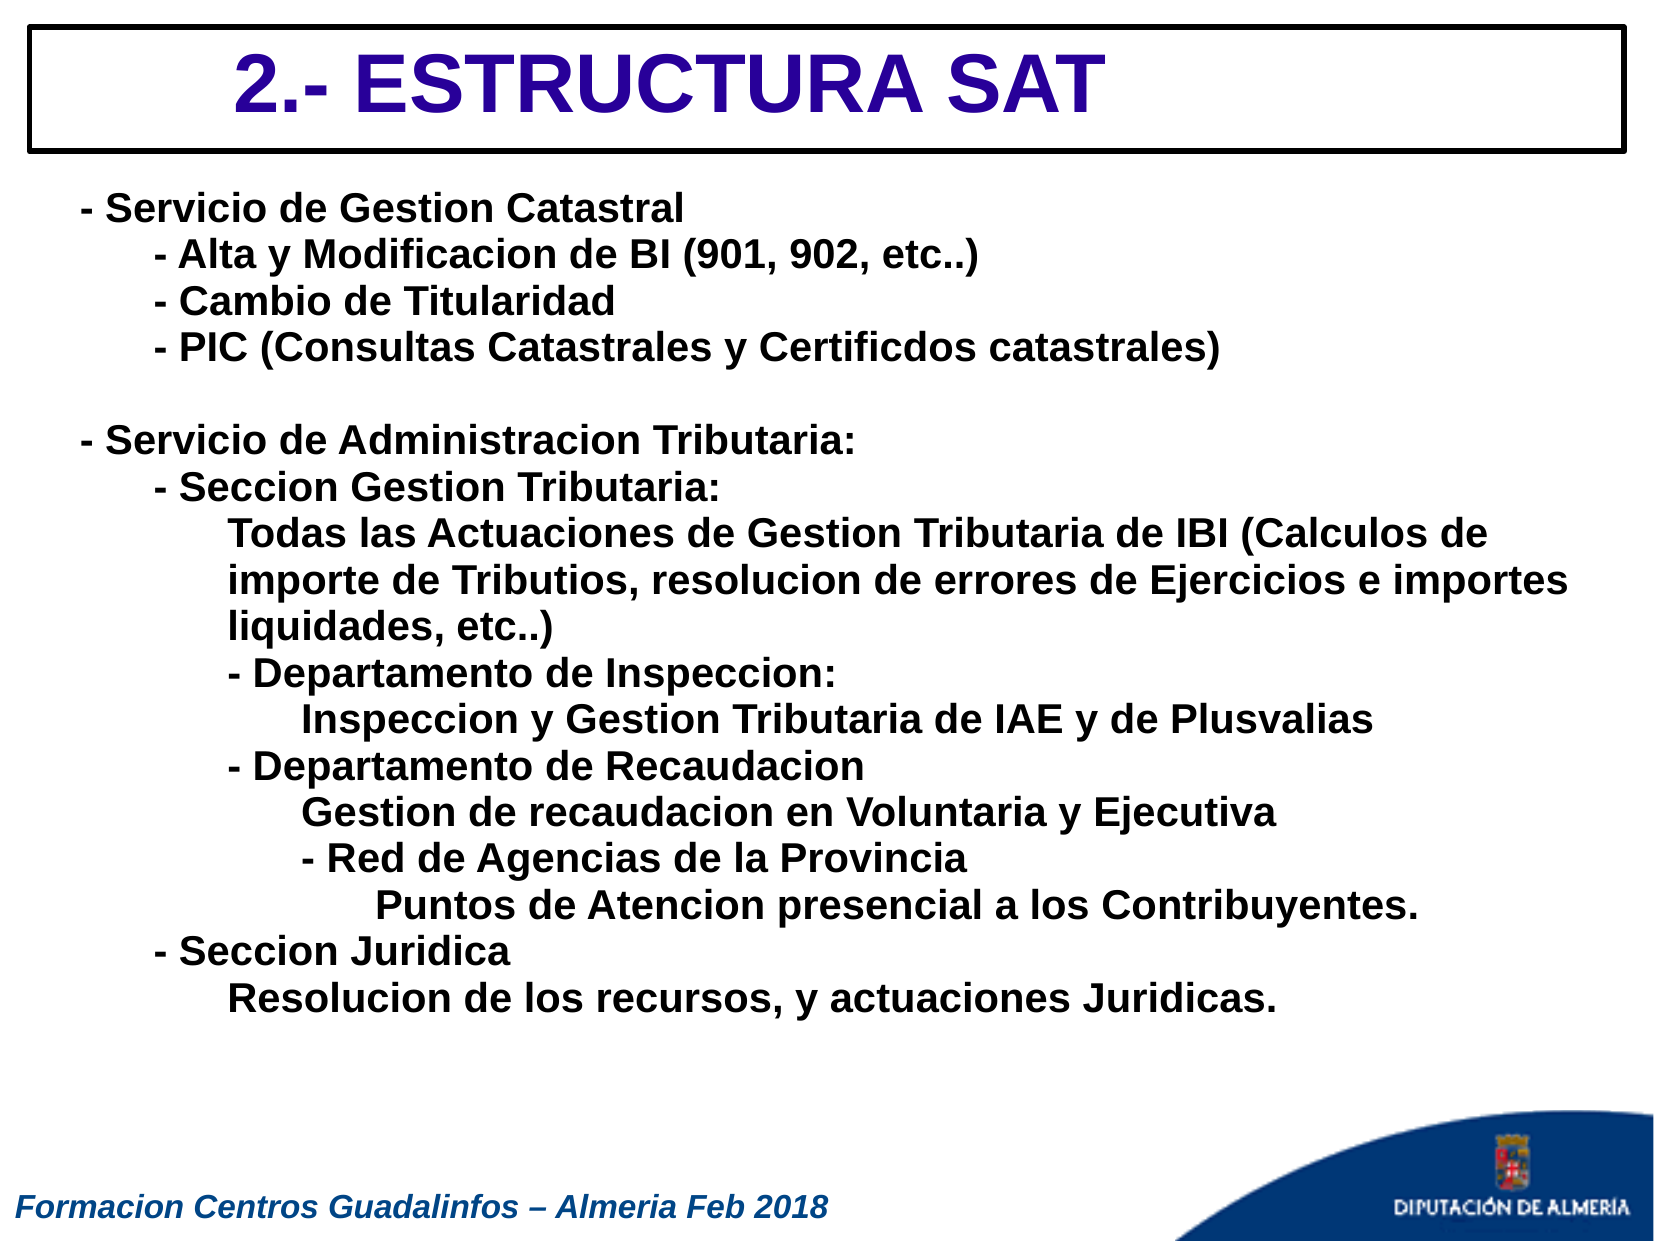

2.- ESTRUCTURA SAT
- Servicio de Gestion Catastral
	- Alta y Modificacion de BI (901, 902, etc..)
	- Cambio de Titularidad
	- PIC (Consultas Catastrales y Certificdos catastrales)
- Servicio de Administracion Tributaria:
	- Seccion Gestion Tributaria:
		Todas las Actuaciones de Gestion Tributaria de IBI (Calculos de 			importe de Tributios, resolucion de errores de Ejercicios e importes 		liquidades, etc..)
		- Departamento de Inspeccion:
			Inspeccion y Gestion Tributaria de IAE y de Plusvalias
		- Departamento de Recaudacion
			Gestion de recaudacion en Voluntaria y Ejecutiva
			- Red de Agencias de la Provincia
				Puntos de Atencion presencial a los Contribuyentes.
	- Seccion Juridica
		Resolucion de los recursos, y actuaciones Juridicas.
Formacion Centros Guadalinfos – Almeria Feb 2018